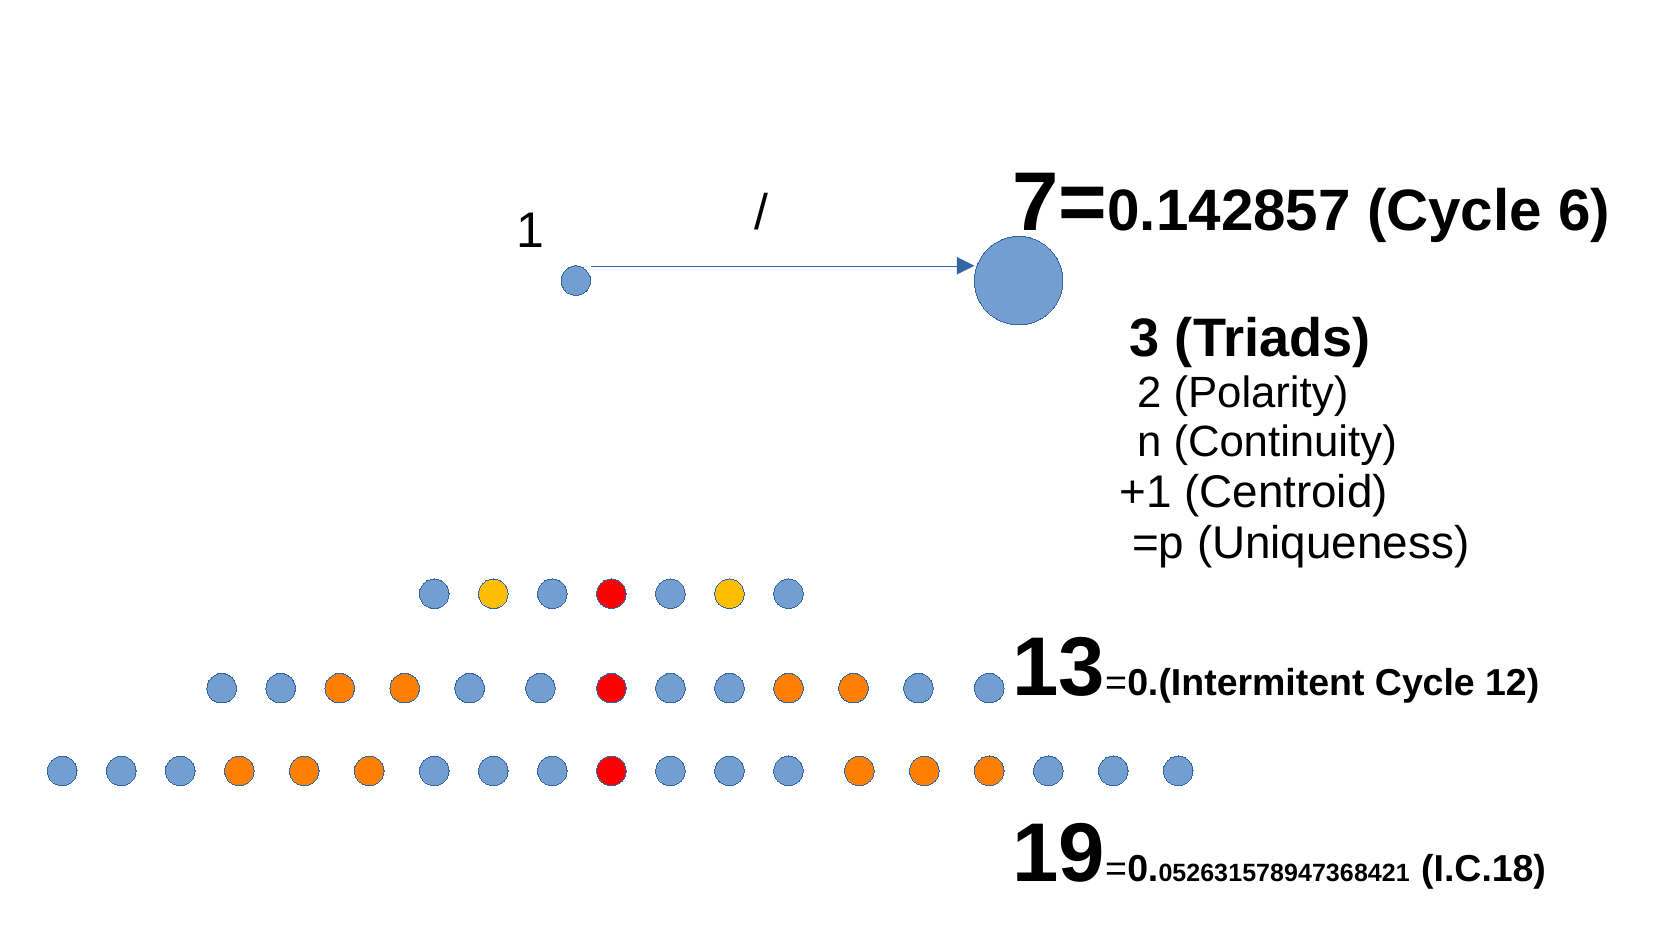

7=0.142857 (Cycle 6)
13=0.(Intermitent Cycle 12)
19=0.052631578947368421 (I.C.18)
/
1
 3 (Triads)
 2 (Polarity)
 n (Continuity)
 +1 (Centroid)
 =p (Uniqueness)